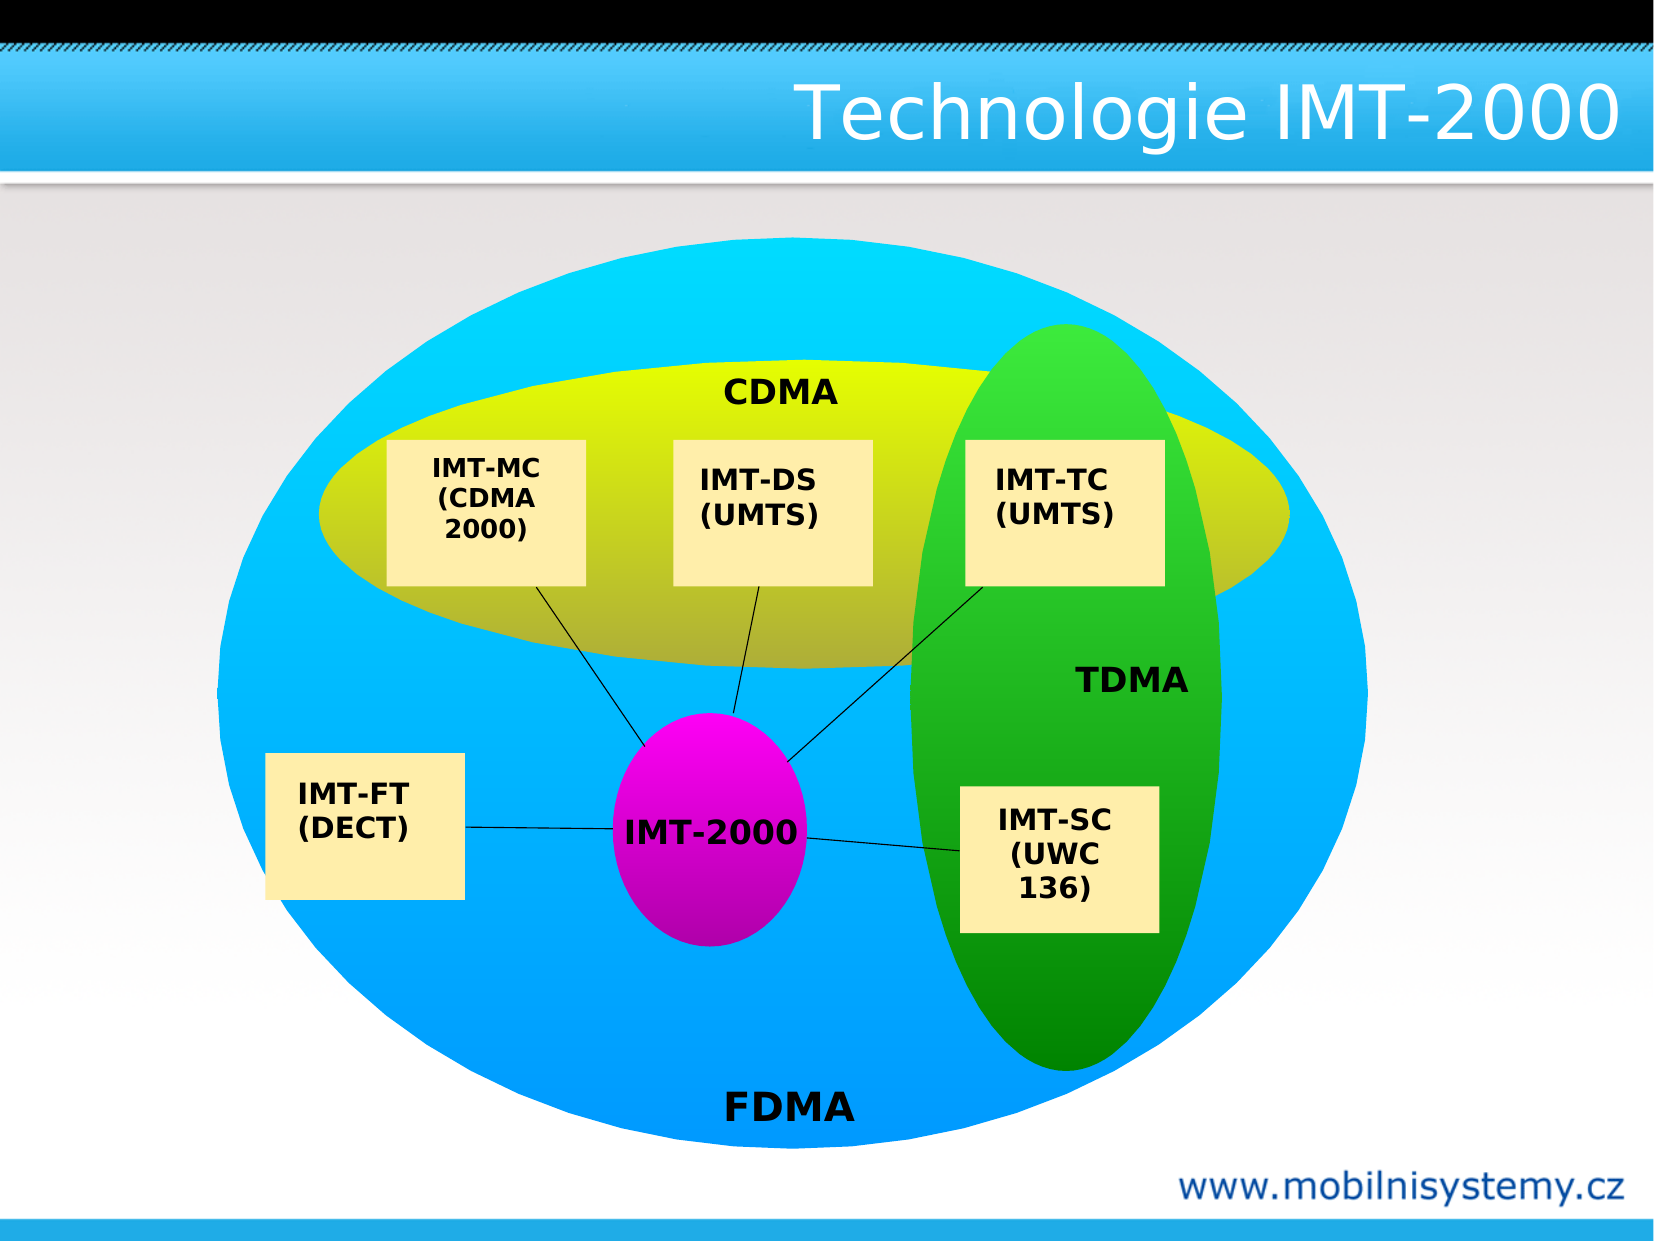

# Technologie IMT-2000
FDMA
TDMA
CDMA
IMT-MC
(CDMA
2000)
IMT-DS
(UMTS)
IMT-TC
(UMTS)
IMT-2000
IMT-FT
(DECT)
IMT-SC
(UWC
136)